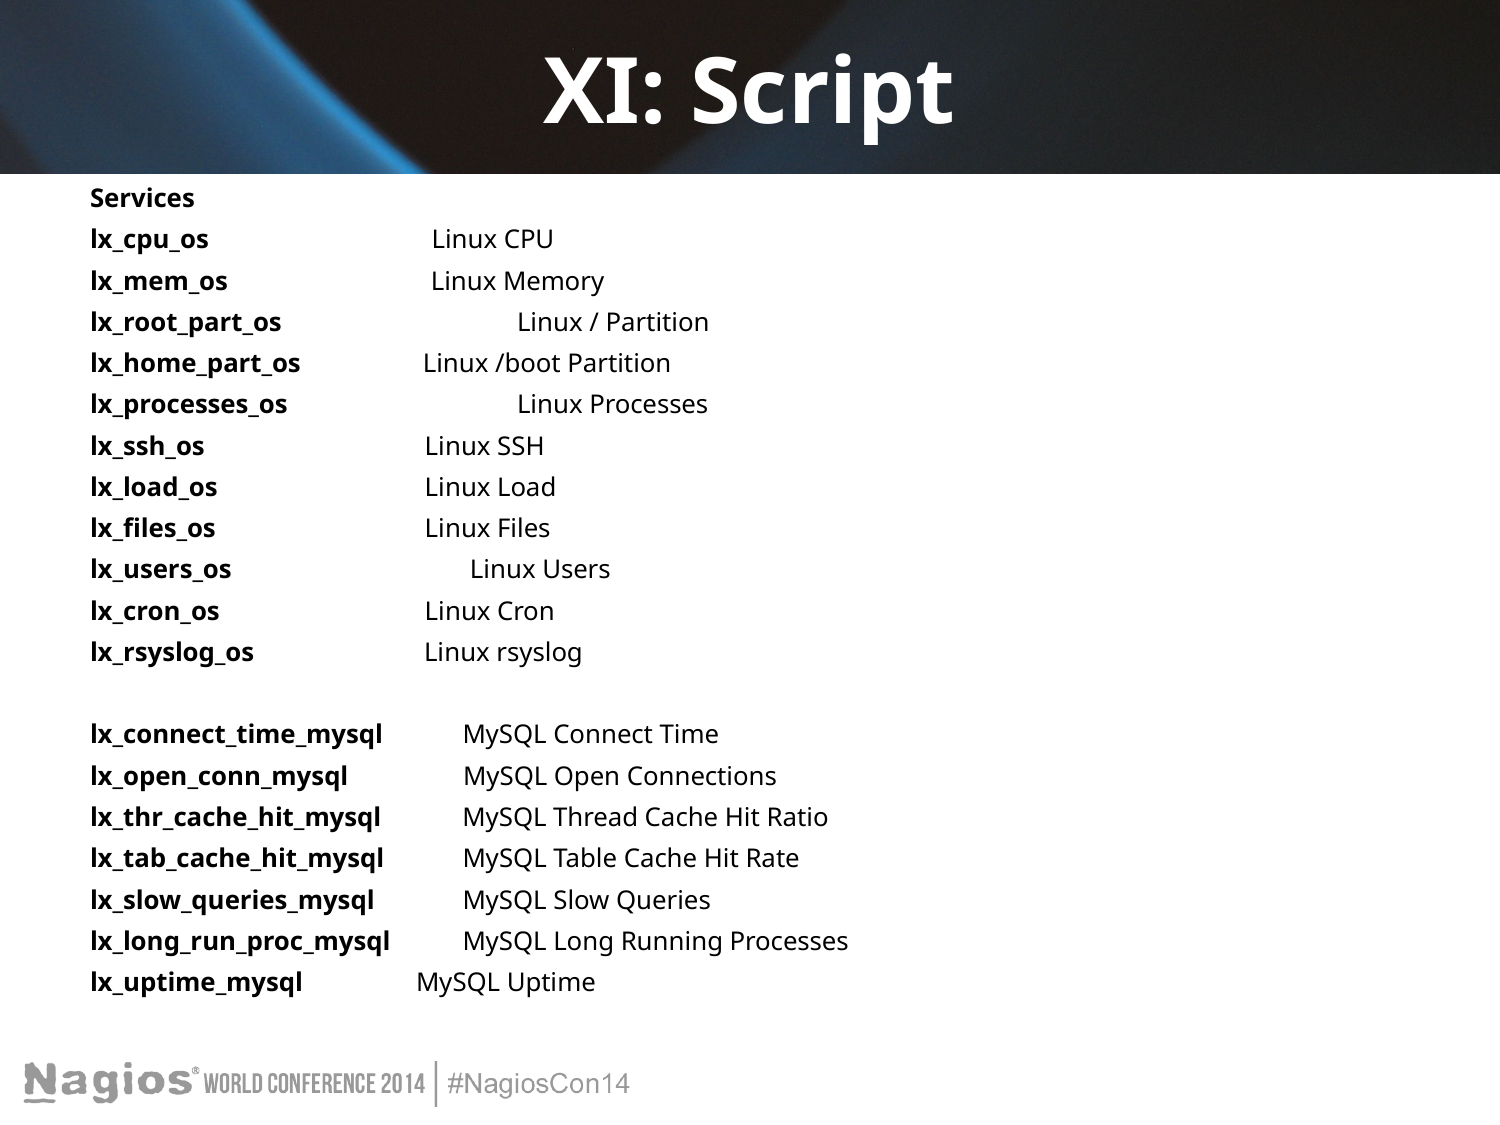

# XI: Script
Services
lx_cpu_os			 Linux CPU
lx_mem_os	 	 Linux Memory
lx_root_part_os		 Linux / Partition
lx_home_part_os		 Linux /boot Partition
lx_processes_os		 Linux Processes
lx_ssh_os		 Linux SSH
lx_load_os		 Linux Load
lx_files_os		 Linux Files
lx_users_os	 	 Linux Users
lx_cron_os		 Linux Cron
lx_rsyslog_os		 Linux rsyslog
lx_connect_time_mysql	 MySQL Connect Time
lx_open_conn_mysql	 MySQL Open Connections
lx_thr_cache_hit_mysql	 MySQL Thread Cache Hit Ratio
lx_tab_cache_hit_mysql	 MySQL Table Cache Hit Rate
lx_slow_queries_mysql	 MySQL Slow Queries
lx_long_run_proc_mysql	 MySQL Long Running Processes
lx_uptime_mysql	 	 MySQL Uptime